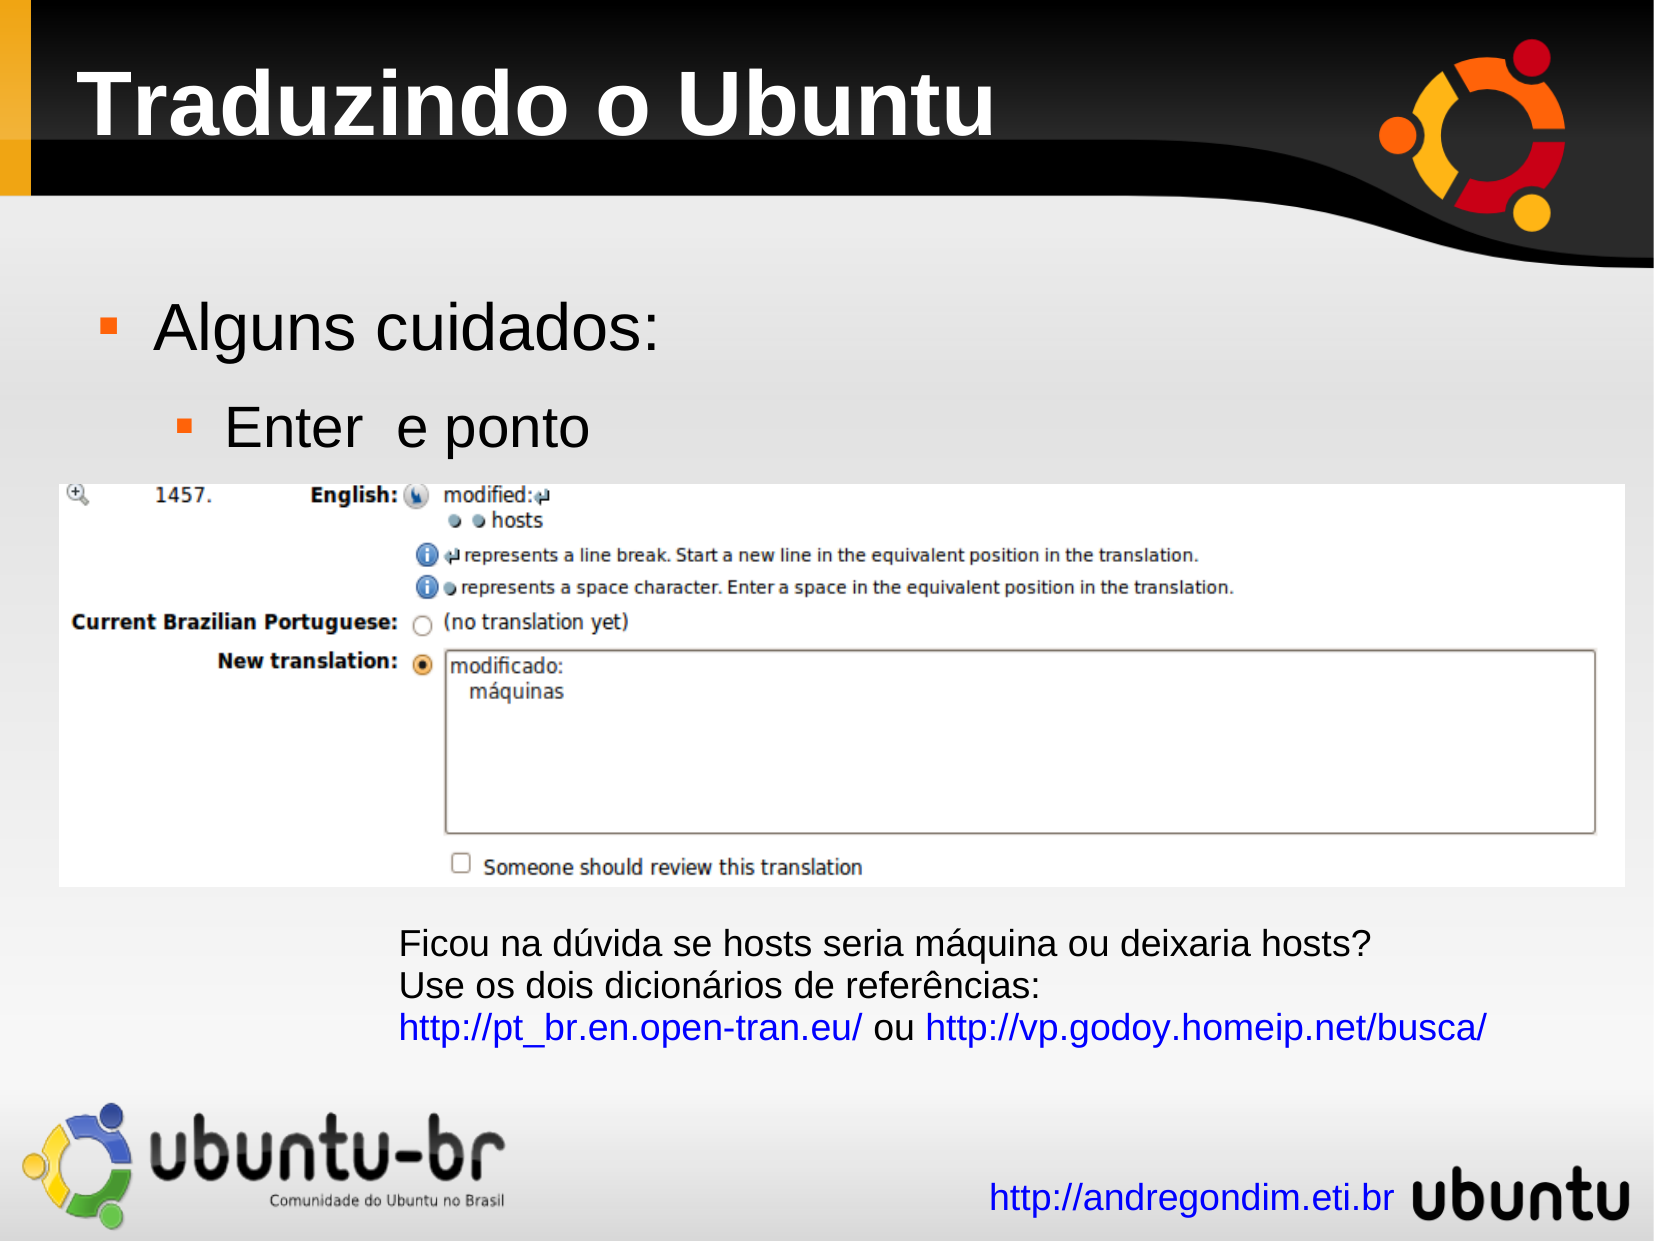

# Traduzindo o Ubuntu
Alguns cuidados:
Enter e ponto
Ficou na dúvida se hosts seria máquina ou deixaria hosts?
Use os dois dicionários de referências:
http://pt_br.en.open-tran.eu/ ou http://vp.godoy.homeip.net/busca/